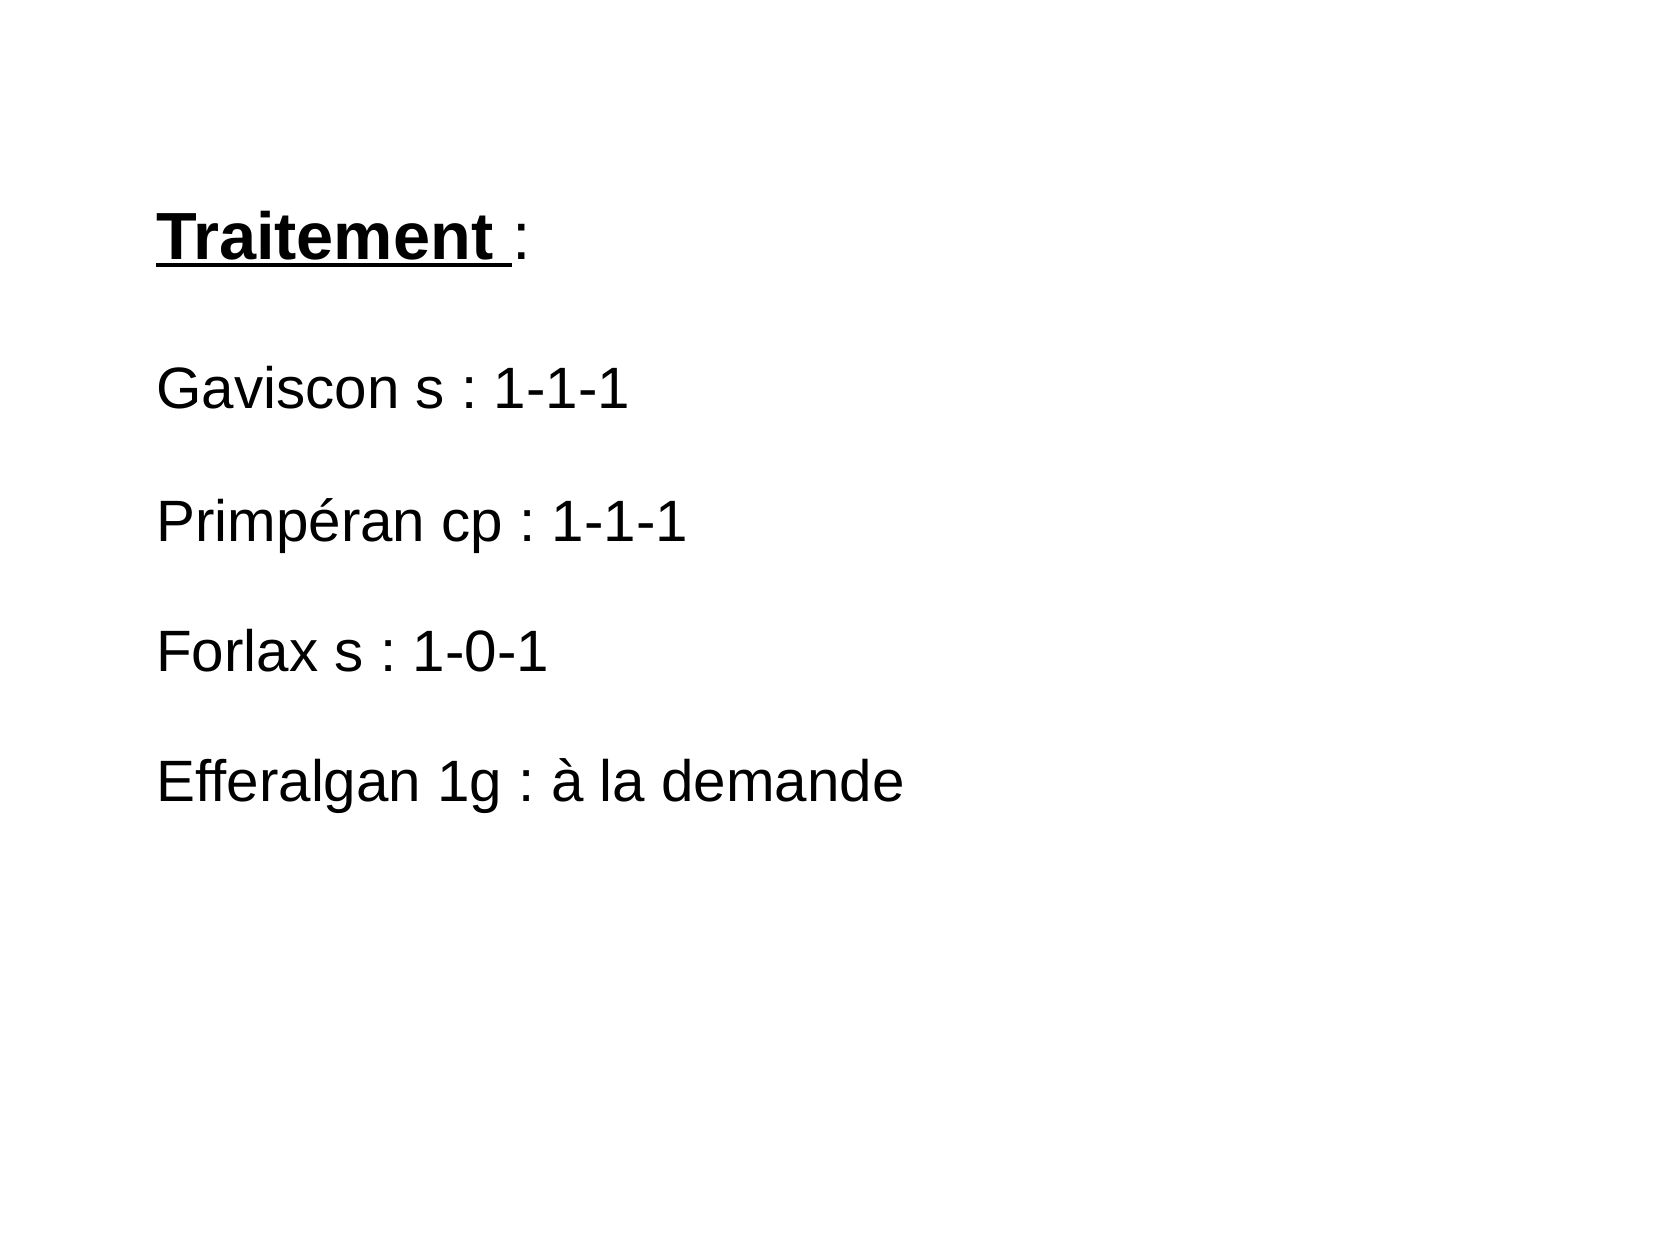

# Traitement :
	Gaviscon s : 1-1-1
	Primpéran cp : 1-1-1
	Forlax s : 1-0-1
	Efferalgan 1g : à la demande